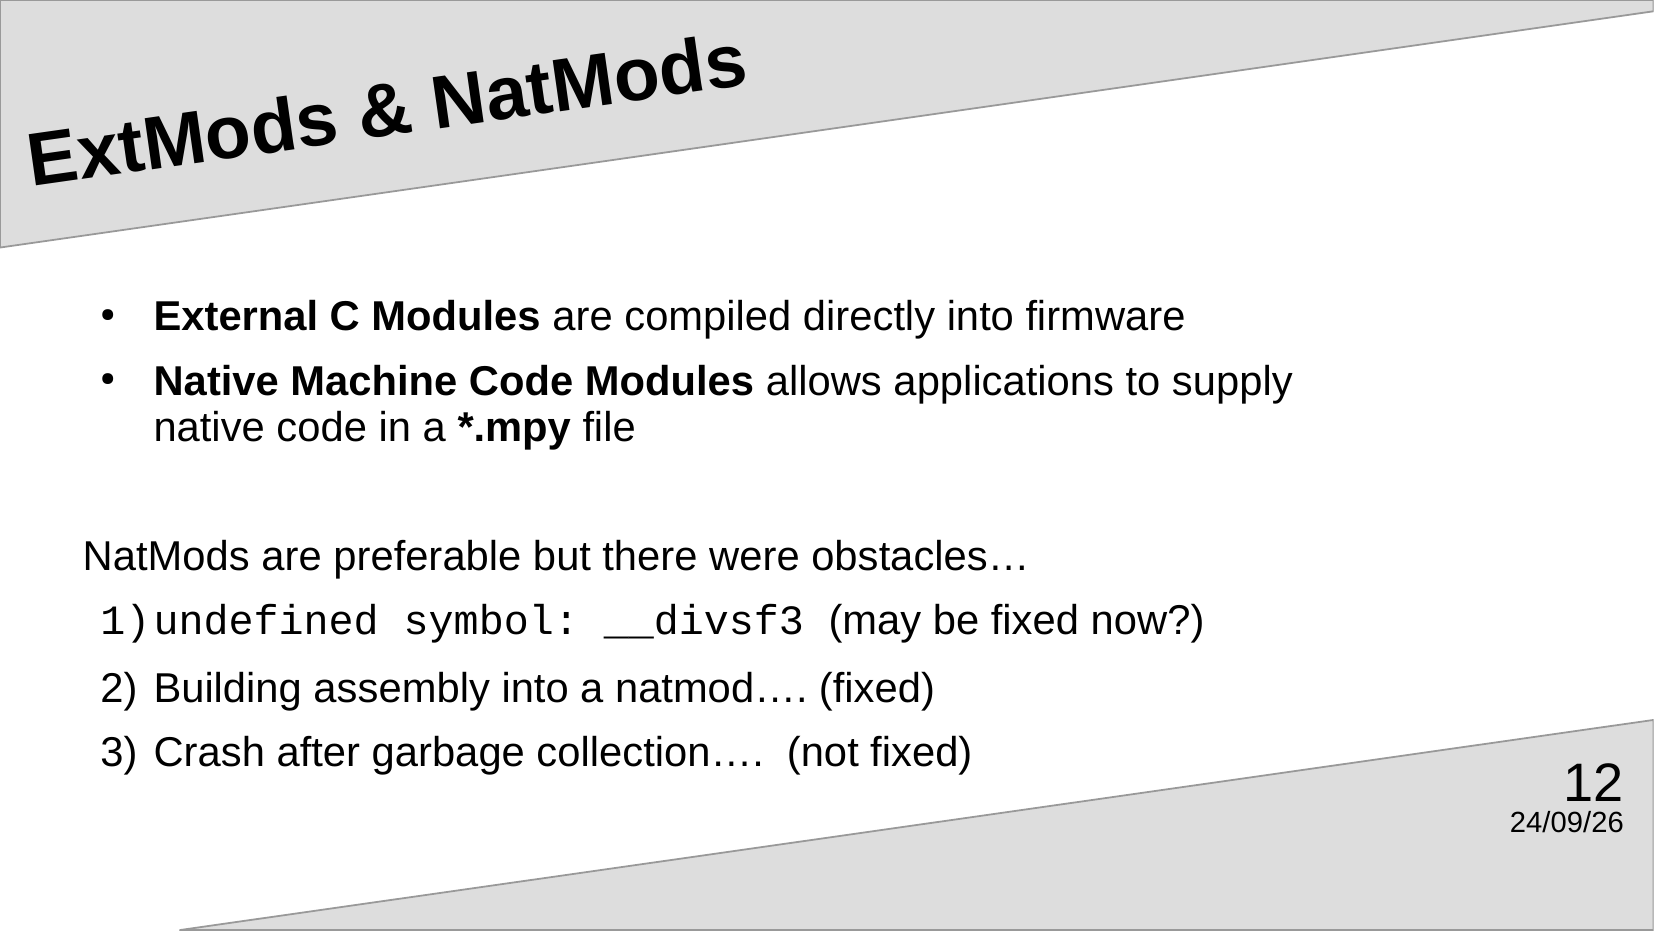

ExtMods & NatMods
# External C Modules are compiled directly into firmware
Native Machine Code Modules allows applications to supply native code in a *.mpy file
NatMods are preferable but there were obstacles…
undefined symbol: __divsf3 (may be fixed now?)
Building assembly into a natmod…. (fixed)
Crash after garbage collection…. (not fixed)
12